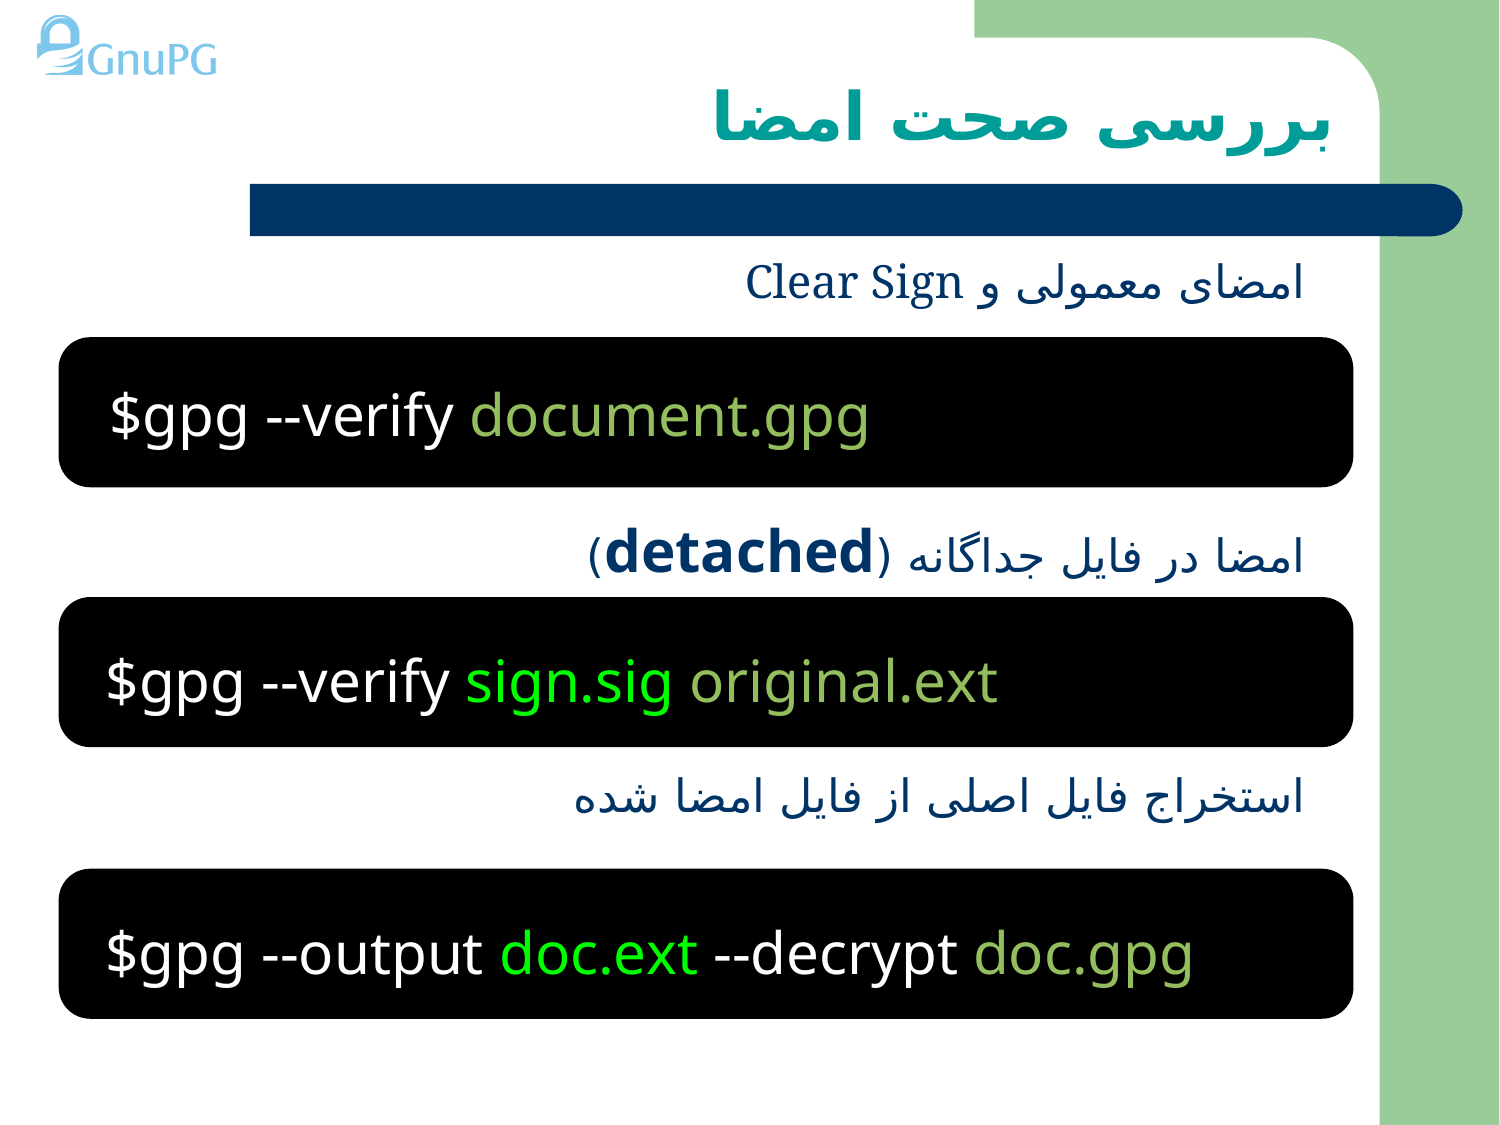

# بررسی صحت امضا
امضای معمولی و Clear Sign
$gpg --verify document.gpg
امضا در فایل جداگانه (detached)
$gpg --verify sign.sig original.ext
استخراج فایل اصلی از فایل امضا شده
$gpg --output doc.ext --decrypt doc.gpg